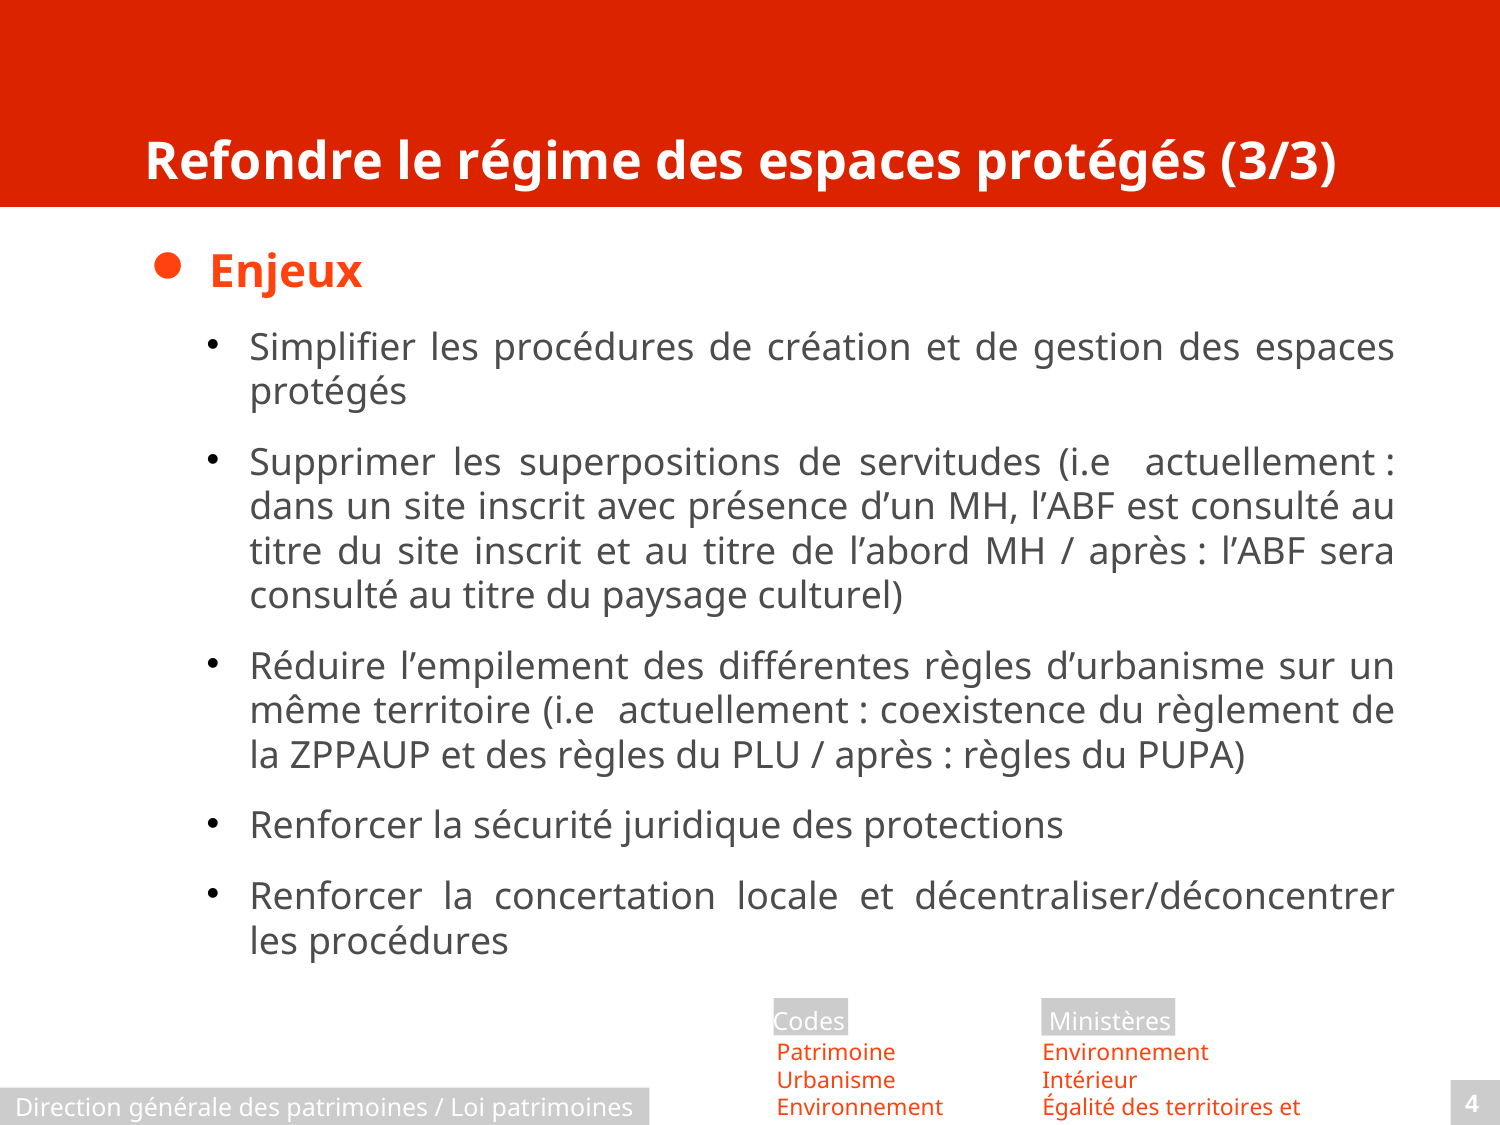

Refondre le régime des espaces protégés (3/3)
# Enjeux
Simplifier les procédures de création et de gestion des espaces protégés
Supprimer les superpositions de servitudes (i.e actuellement : dans un site inscrit avec présence d’un MH, l’ABF est consulté au titre du site inscrit et au titre de l’abord MH / après : l’ABF sera consulté au titre du paysage culturel)
Réduire l’empilement des différentes règles d’urbanisme sur un même territoire (i.e actuellement : coexistence du règlement de la ZPPAUP et des règles du PLU / après : règles du PUPA)
Renforcer la sécurité juridique des protections
Renforcer la concertation locale et décentraliser/déconcentrer les procédures
Codes
Ministères
Ministères
Patrimoine
Urbanisme
Environnement
Environnement
Intérieur
Égalité des territoires et logement